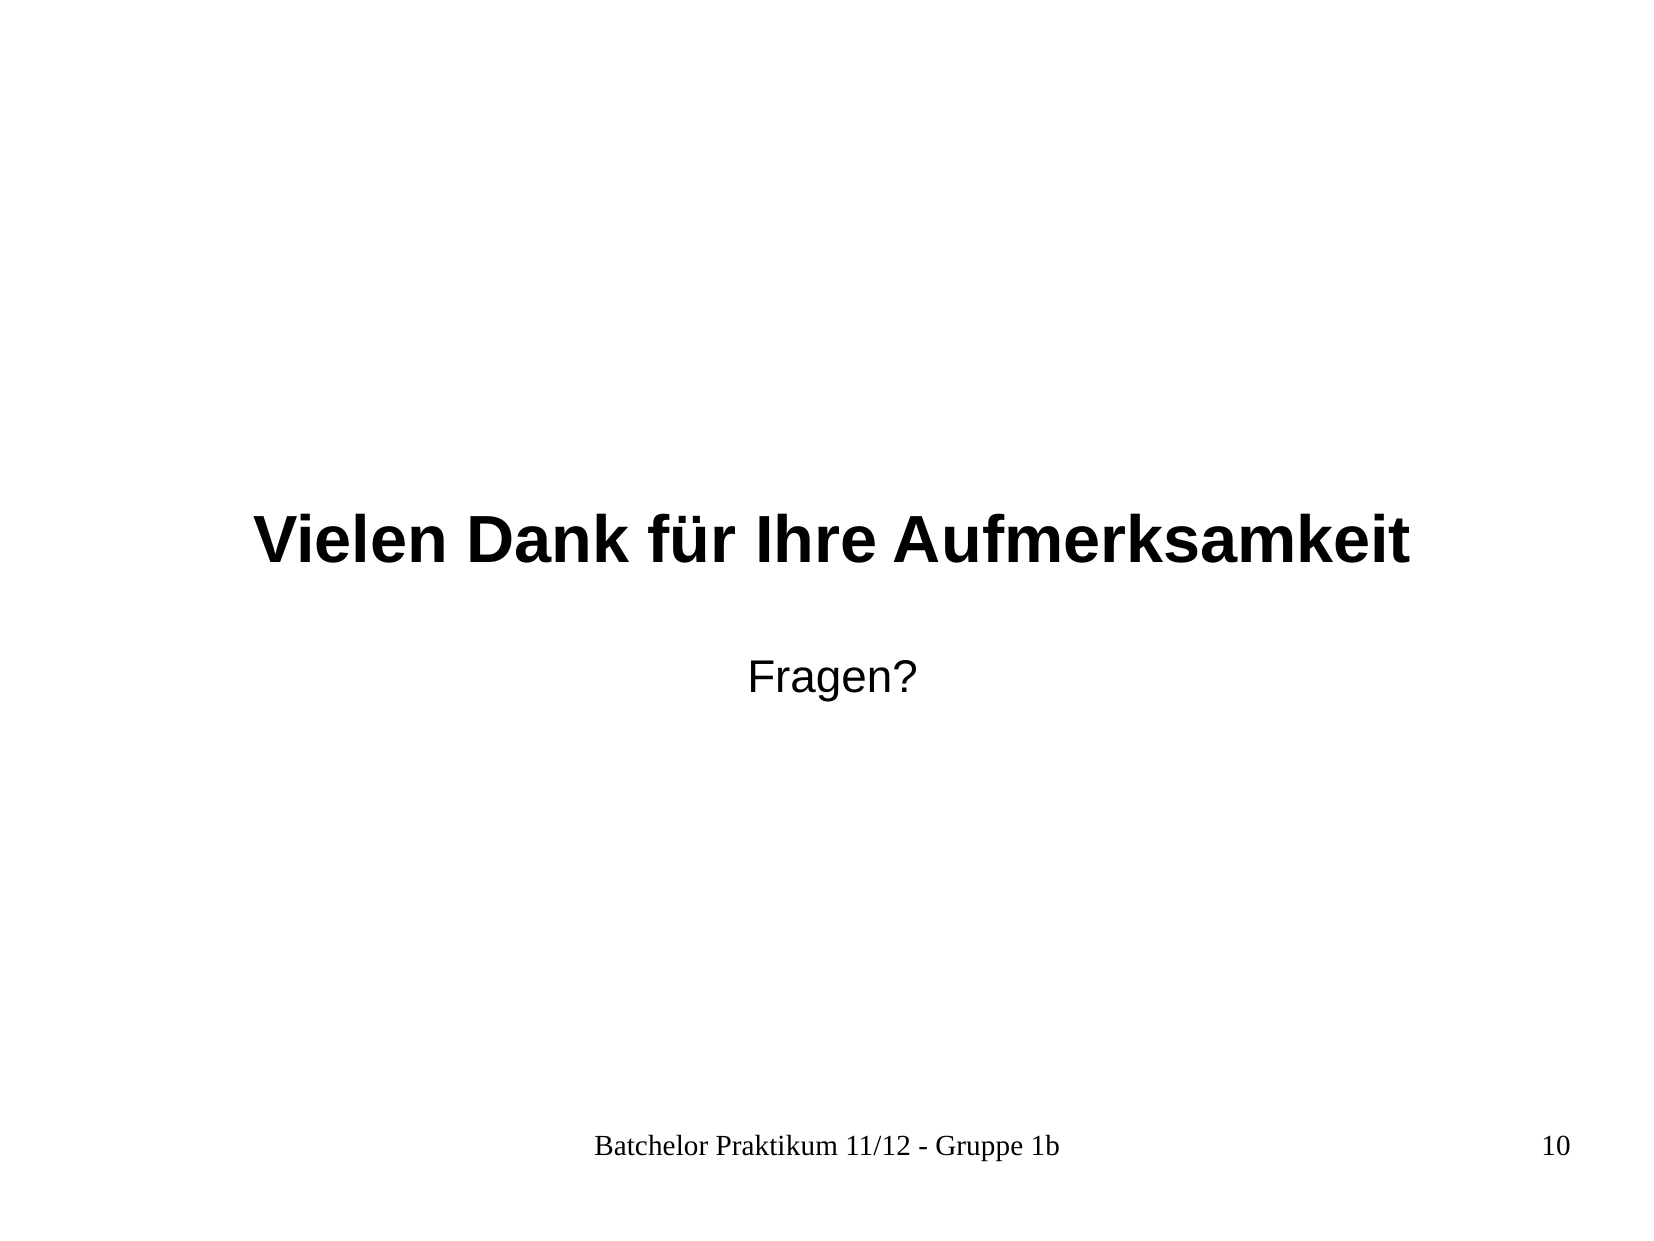

Vielen Dank für Ihre Aufmerksamkeit
Fragen?
Batchelor Praktikum 11/12 - Gruppe 1b
10